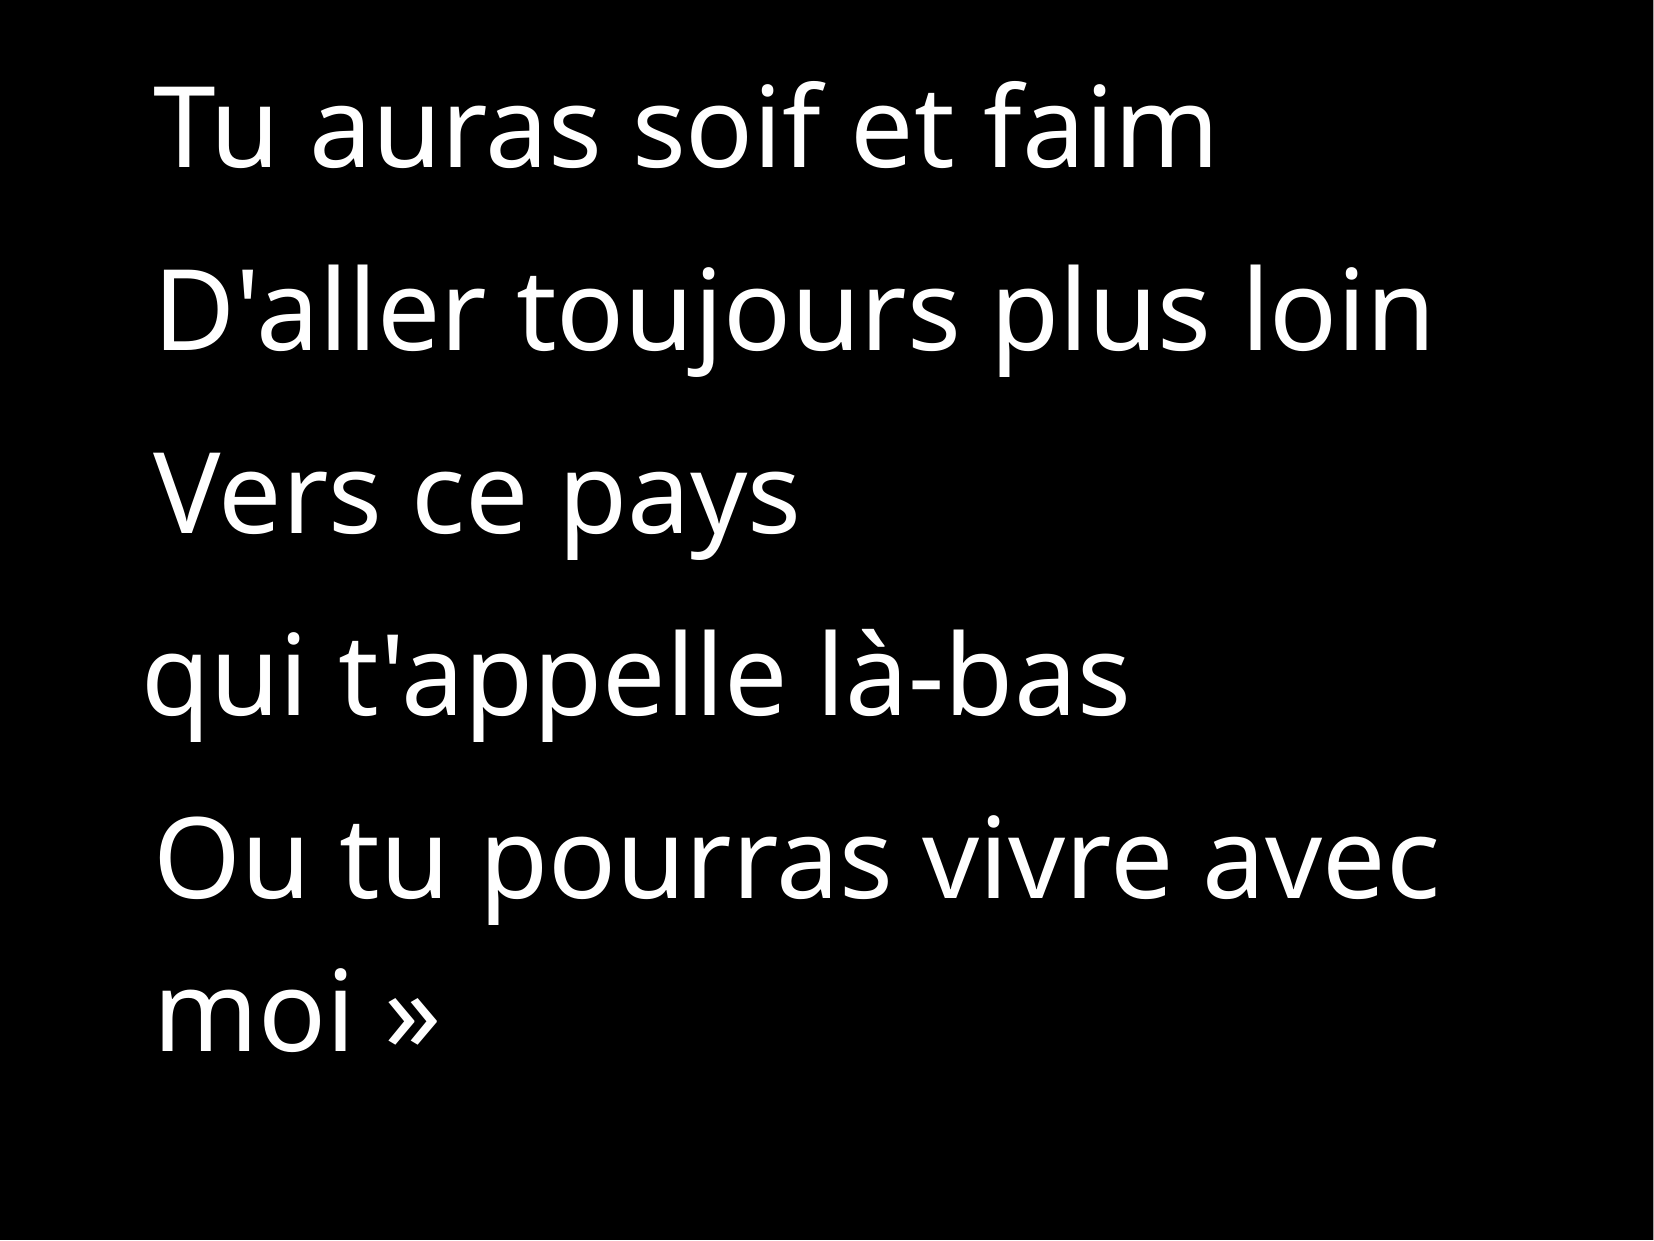

# Tu auras soif et faim
D'aller toujours plus loin
Vers ce pays
 qui t'appelle là-bas
Ou tu pourras vivre avec moi »